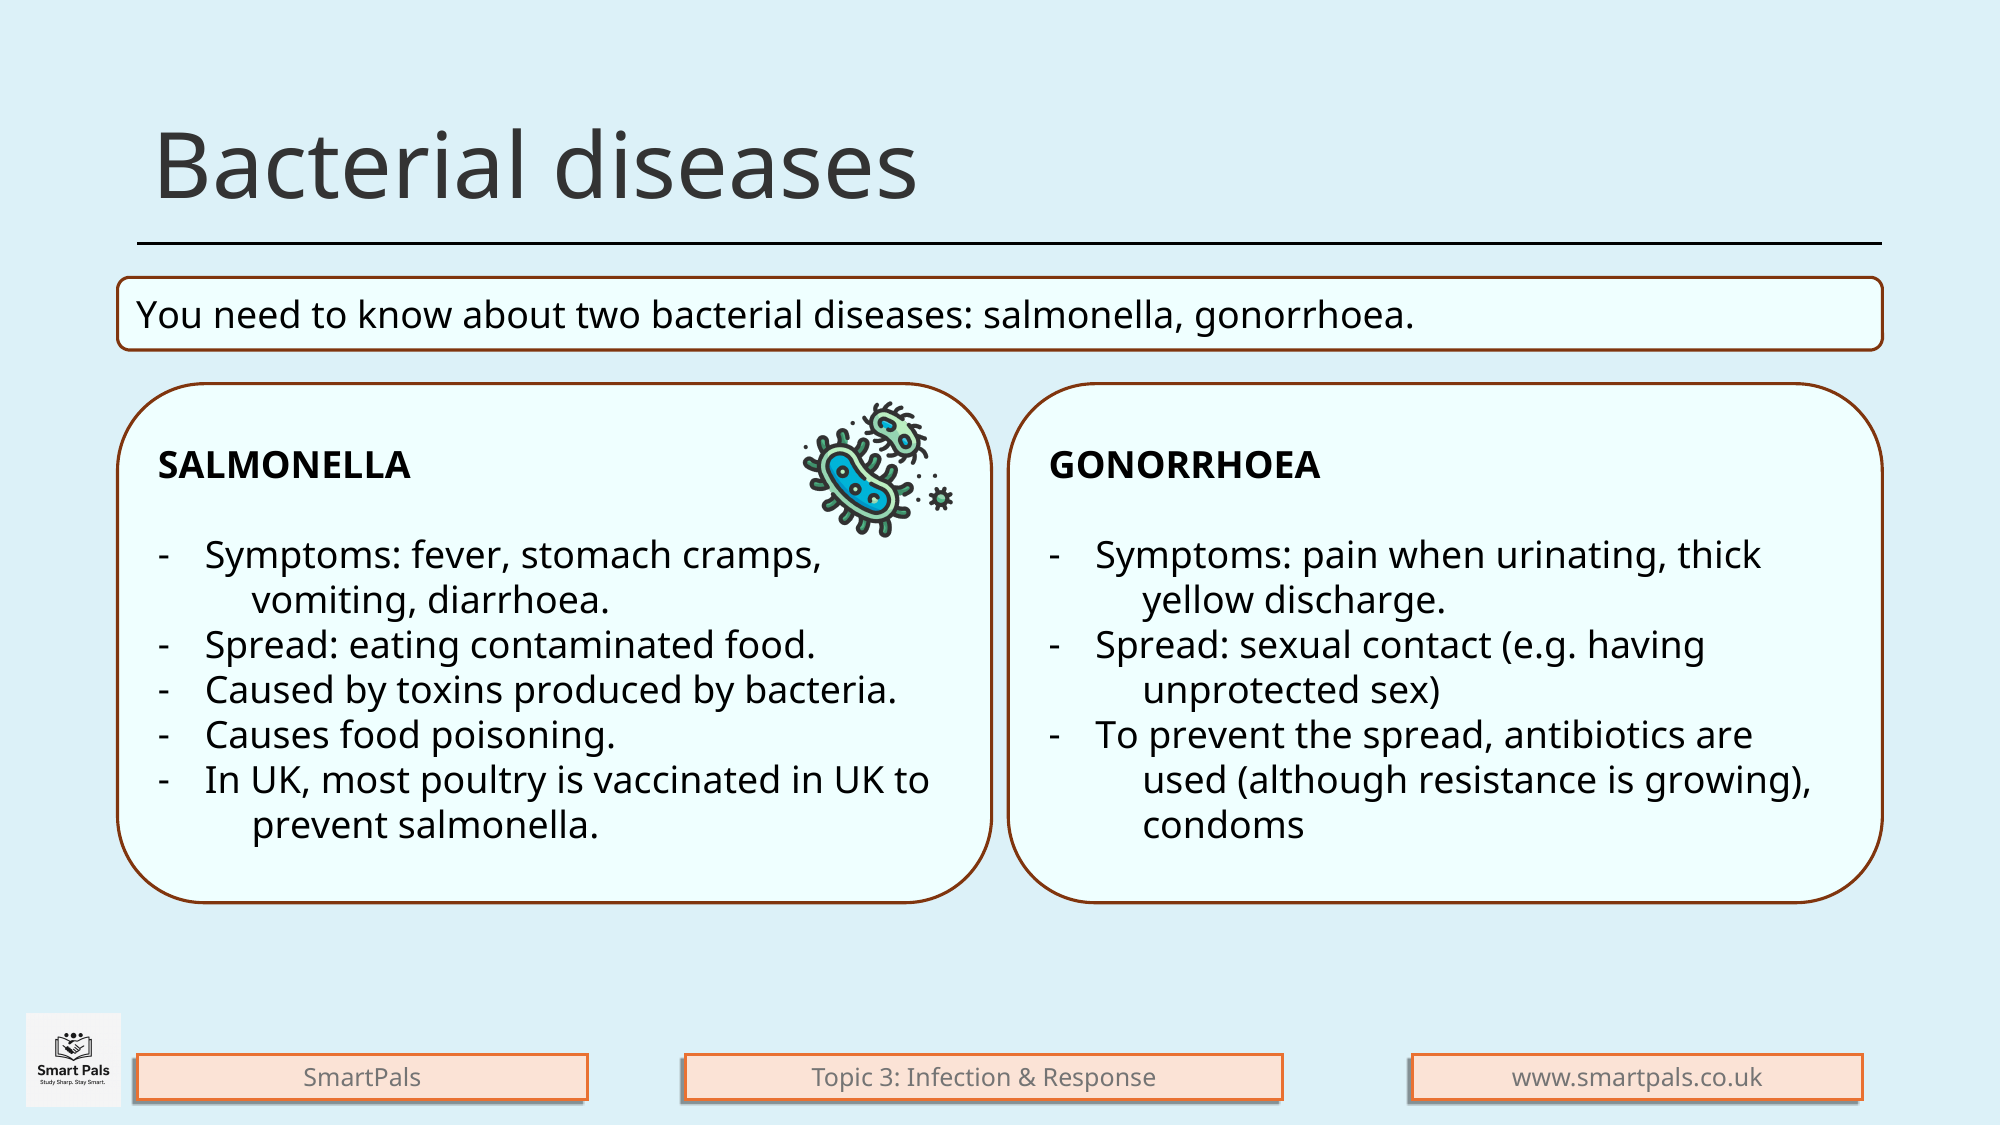

# Bacterial diseases
You need to know about two bacterial diseases: salmonella, gonorrhoea.
SALMONELLA
Symptoms: fever, stomach cramps, vomiting, diarrhoea.
Spread: eating contaminated food.
Caused by toxins produced by bacteria.
Causes food poisoning.
In UK, most poultry is vaccinated in UK to prevent salmonella.
GONORRHOEA
Symptoms: pain when urinating, thick yellow discharge.
Spread: sexual contact (e.g. having unprotected sex)
To prevent the spread, antibiotics are used (although resistance is growing), condoms